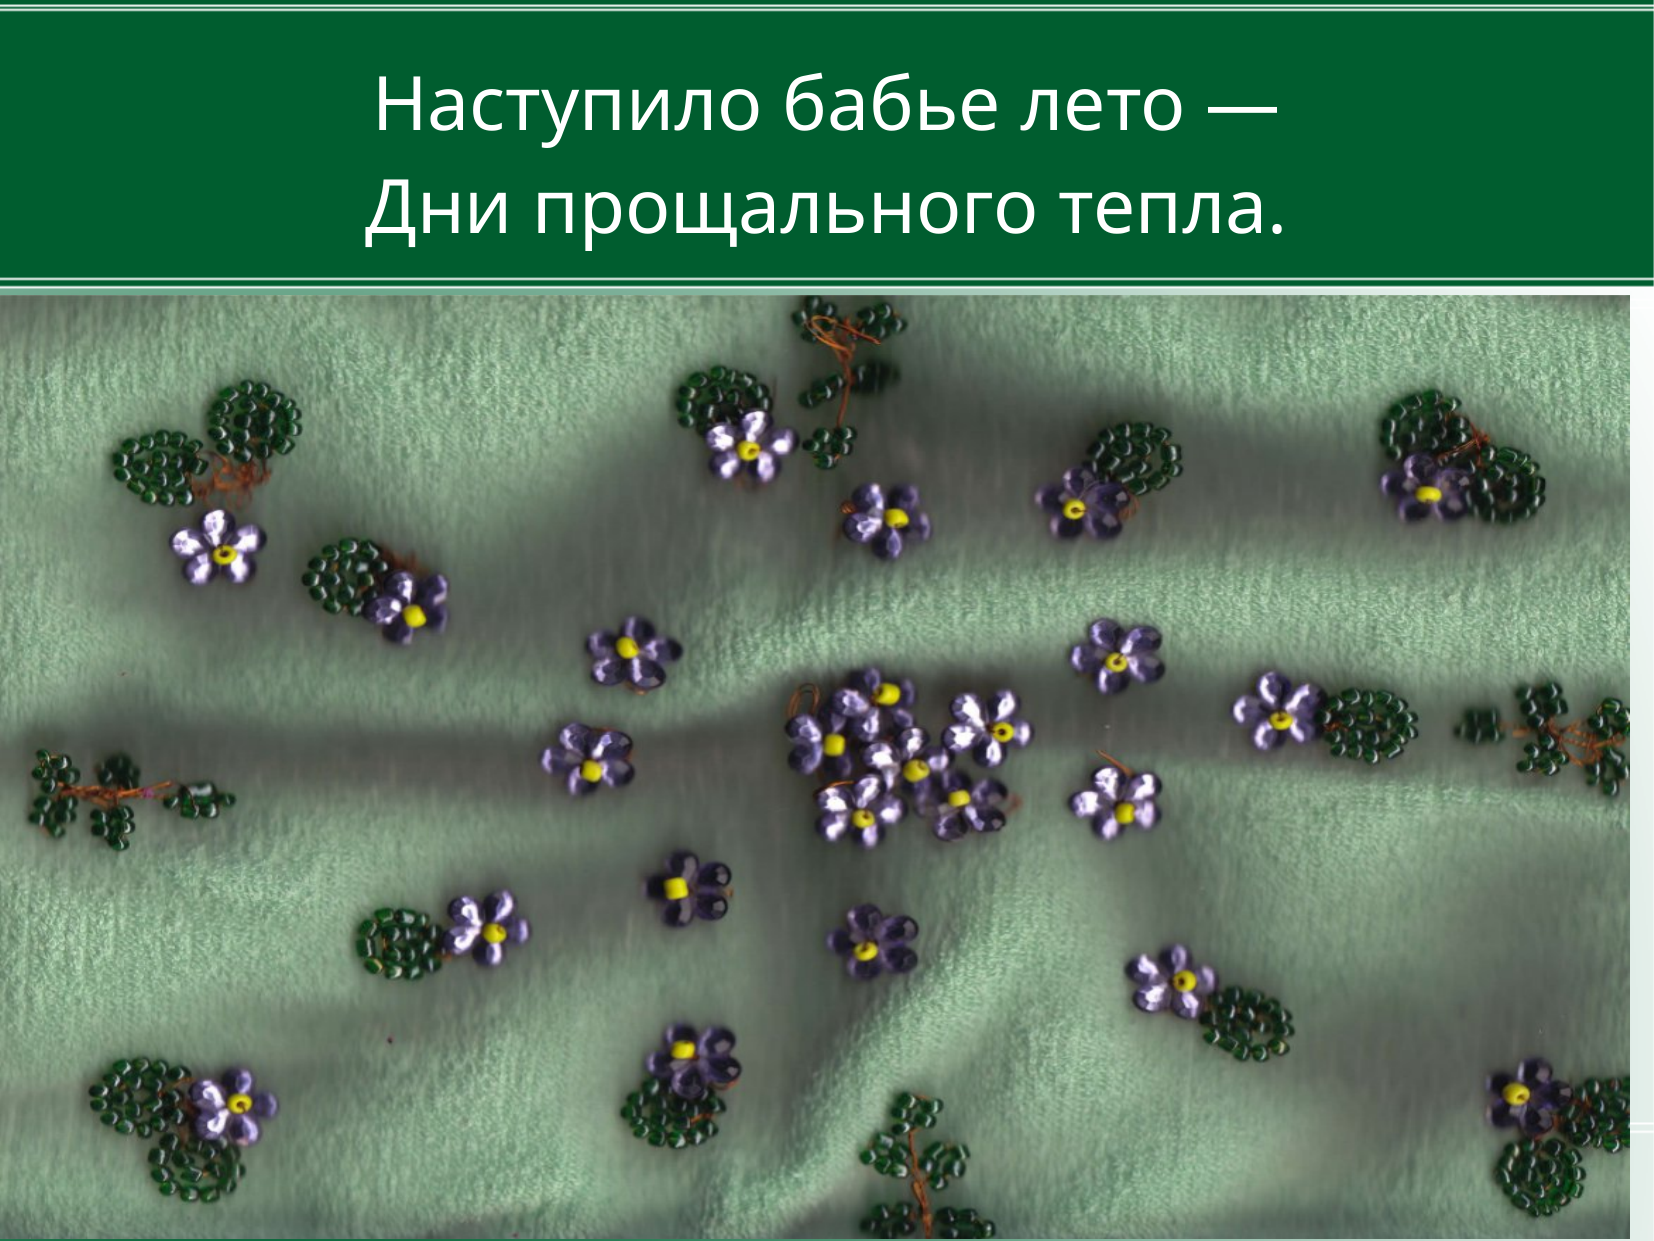

# Наступило бабье лето —  Дни прощального тепла.